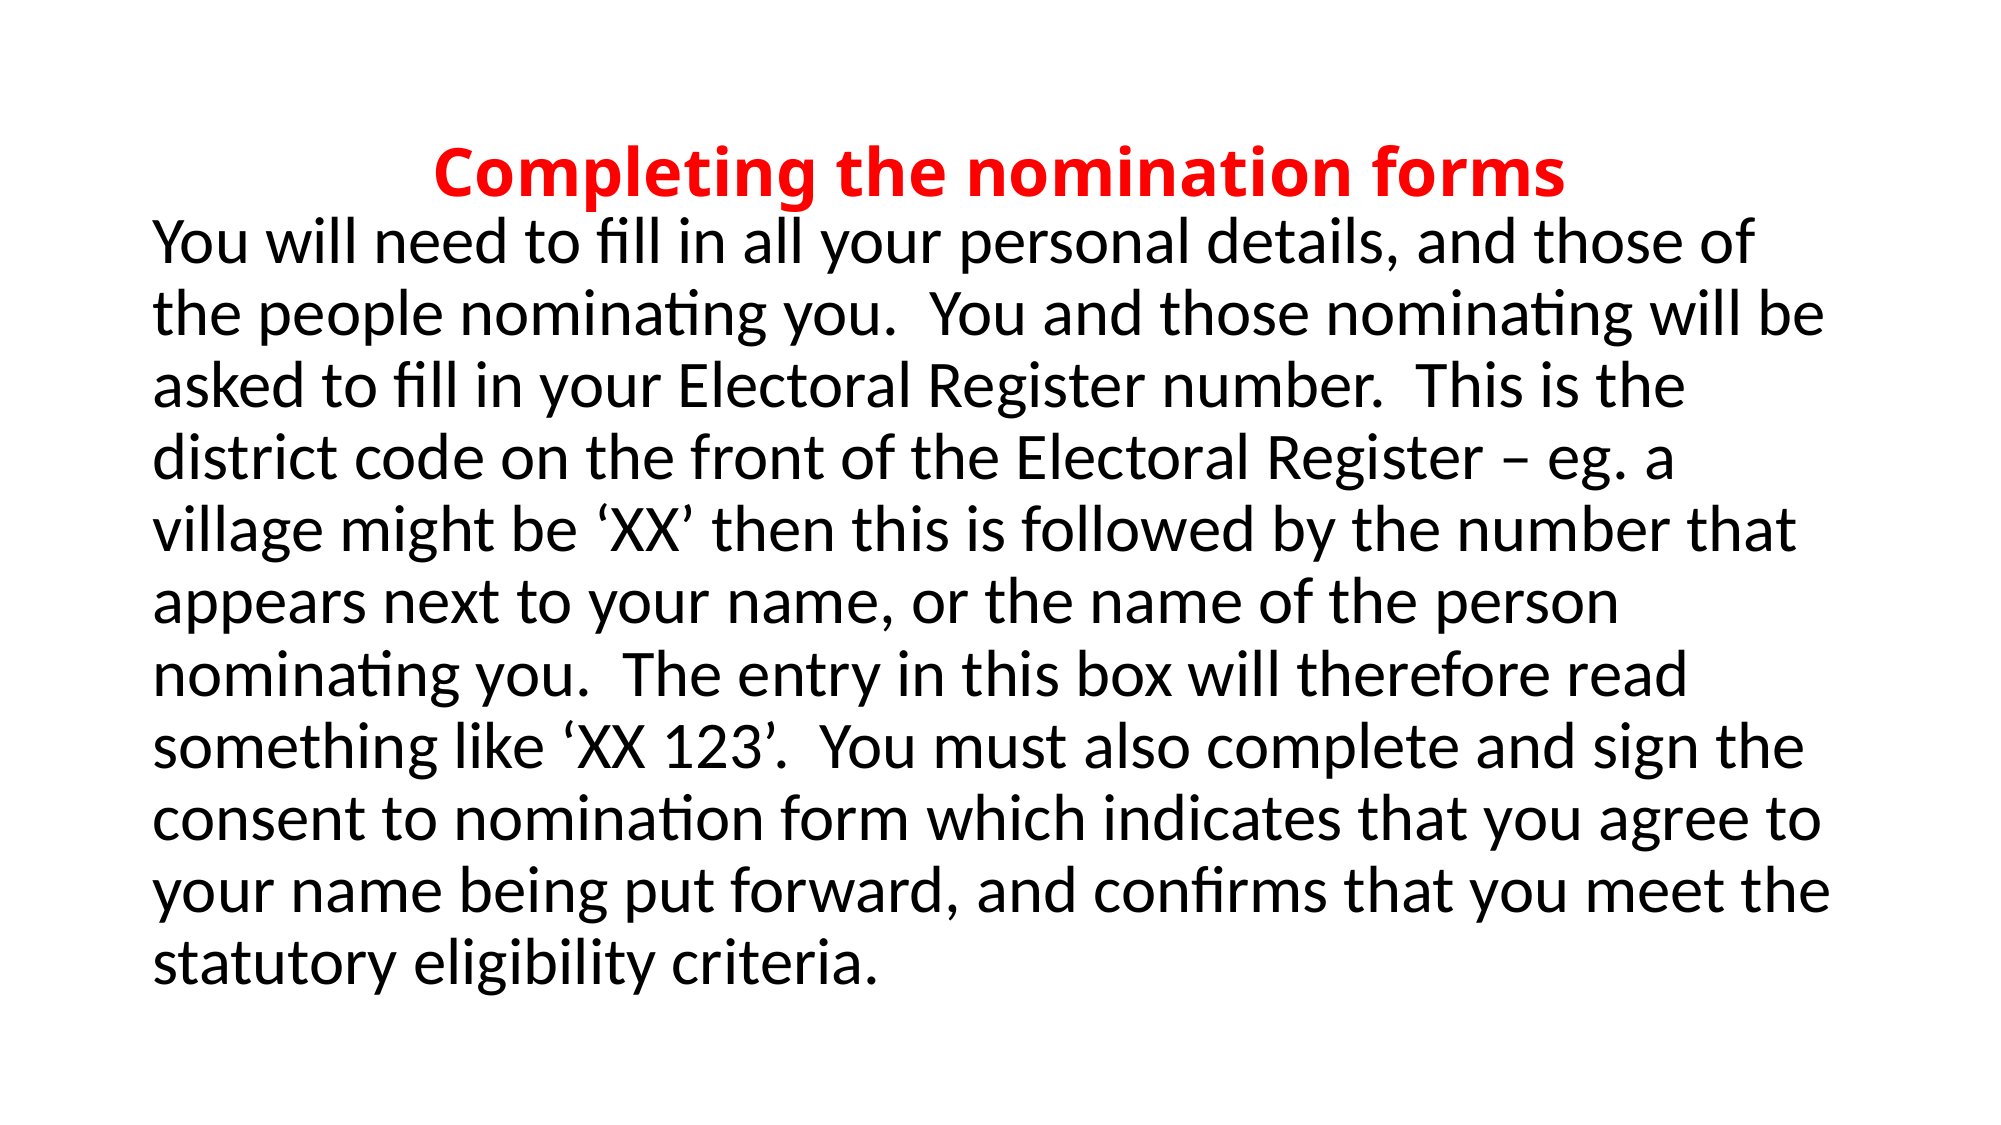

# Completing the nomination forms
You will need to fill in all your personal details, and those of the people nominating you. You and those nominating will be asked to fill in your Electoral Register number. This is the district code on the front of the Electoral Register – eg. a village might be ‘XX’ then this is followed by the number that appears next to your name, or the name of the person nominating you. The entry in this box will therefore read something like ‘XX 123’. You must also complete and sign the consent to nomination form which indicates that you agree to your name being put forward, and confirms that you meet the statutory eligibility criteria.